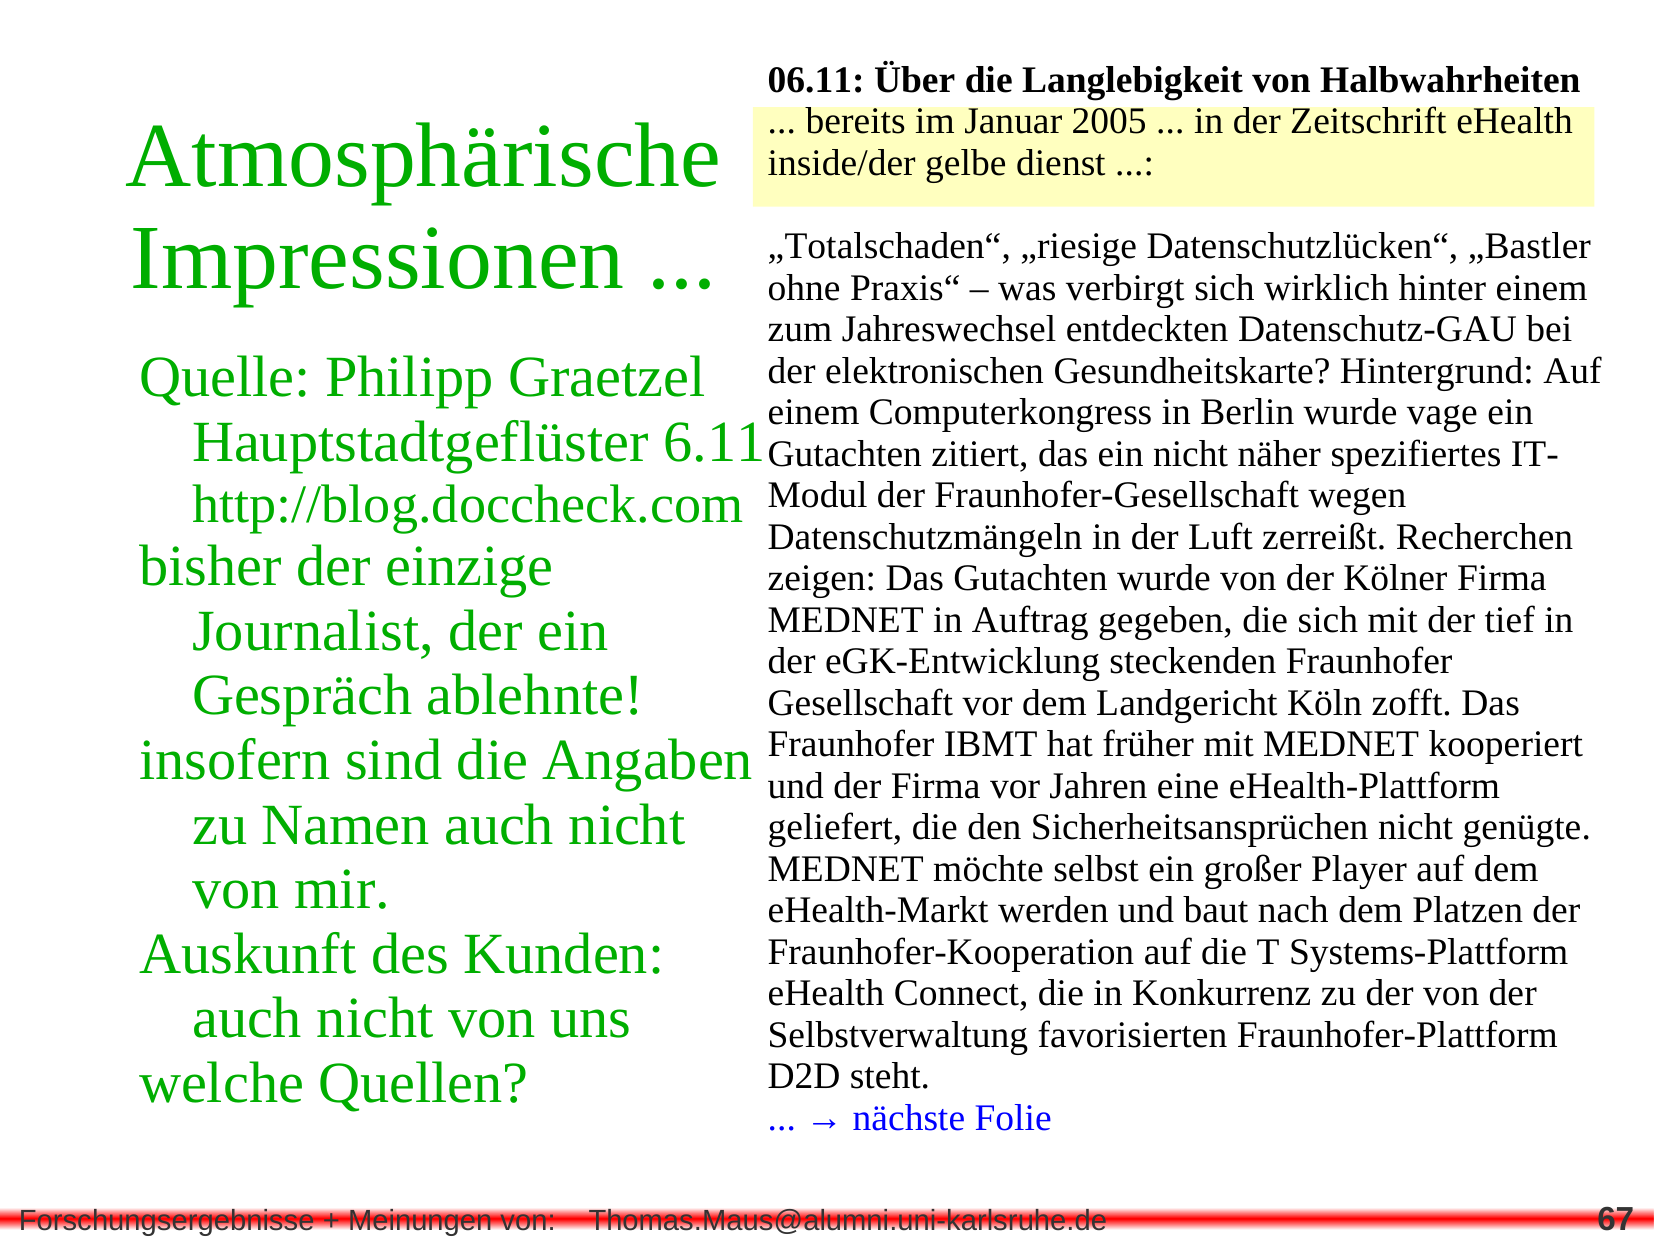

06.11: Über die Langlebigkeit von Halbwahrheiten
... bereits im Januar 2005 ... in der Zeitschrift eHealth inside/der gelbe dienst ...:
„Totalschaden“, „riesige Datenschutzlücken“, „Bastler ohne Praxis“ – was verbirgt sich wirklich hinter einem zum Jahreswechsel entdeckten Datenschutz-GAU bei der elektronischen Gesundheitskarte? Hintergrund: Auf einem Computerkongress in Berlin wurde vage ein Gutachten zitiert, das ein nicht näher spezifiertes IT-Modul der Fraunhofer-Gesellschaft wegen Datenschutzmängeln in der Luft zerreißt. Recherchen zeigen: Das Gutachten wurde von der Kölner Firma MEDNET in Auftrag gegeben, die sich mit der tief in der eGK-Entwicklung steckenden Fraunhofer Gesellschaft vor dem Landgericht Köln zofft. Das Fraunhofer IBMT hat früher mit MEDNET kooperiert und der Firma vor Jahren eine eHealth-Plattform geliefert, die den Sicherheitsansprüchen nicht genügte. MEDNET möchte selbst ein großer Player auf dem eHealth-Markt werden und baut nach dem Platzen der Fraunhofer-Kooperation auf die T Systems-Plattform eHealth Connect, die in Konkurrenz zu der von der Selbstverwaltung favorisierten Fraunhofer-Plattform D2D steht.
... → nächste Folie
# Atmosphärische Impressionen ...
Quelle: Philipp Graetzel
Hauptstadtgeflüster 6.11
http://blog.doccheck.com
bisher der einzige Journalist, der ein Gespräch ablehnte!
insofern sind die Angaben zu Namen auch nicht von mir.
Auskunft des Kunden: auch nicht von uns
welche Quellen?